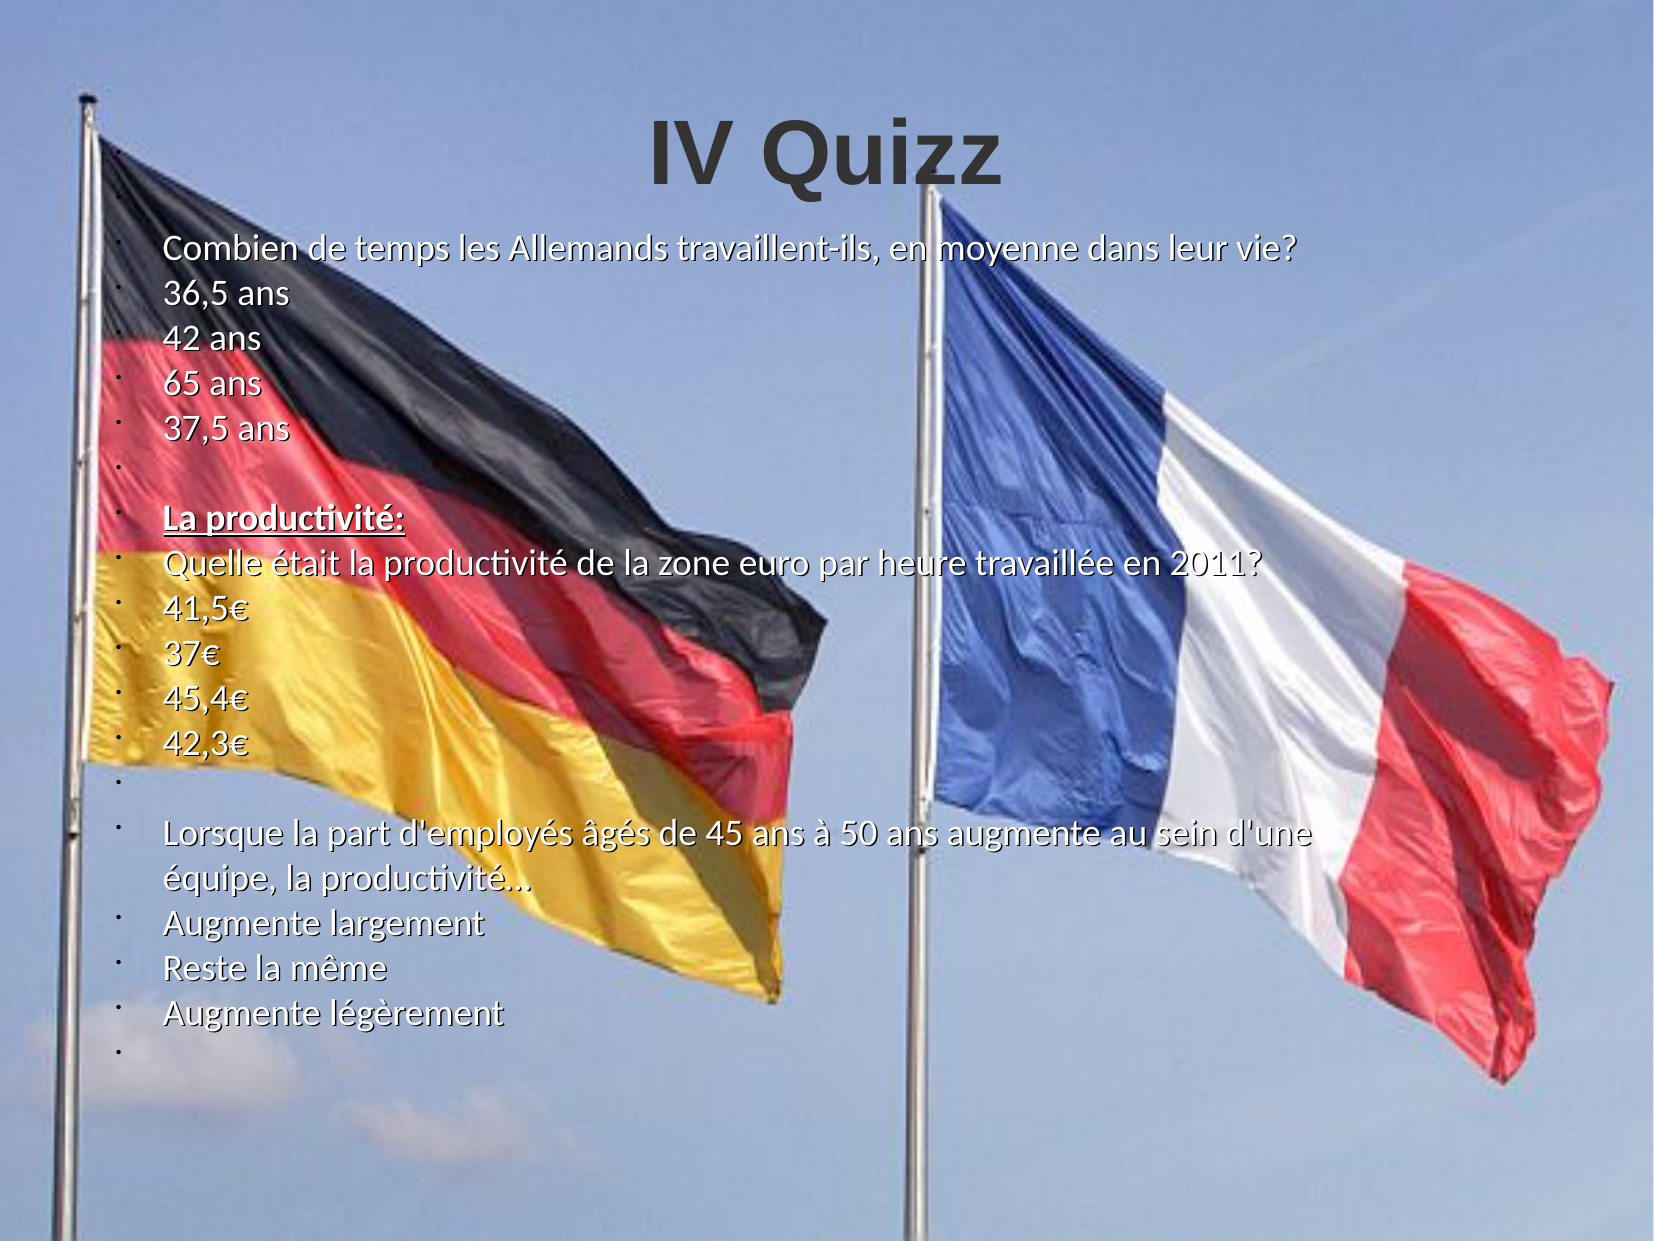

# IV Quizz
Combien de temps les Allemands travaillent-ils, en moyenne dans leur vie?
36,5 ans
42 ans
65 ans
37,5 ans
La productivité:
Quelle était la productivité de la zone euro par heure travaillée en 2011?
41,5€
37€
45,4€
42,3€
Lorsque la part d'employés âgés de 45 ans à 50 ans augmente au sein d'une équipe, la productivité…
Augmente largement
Reste la même
Augmente légèrement